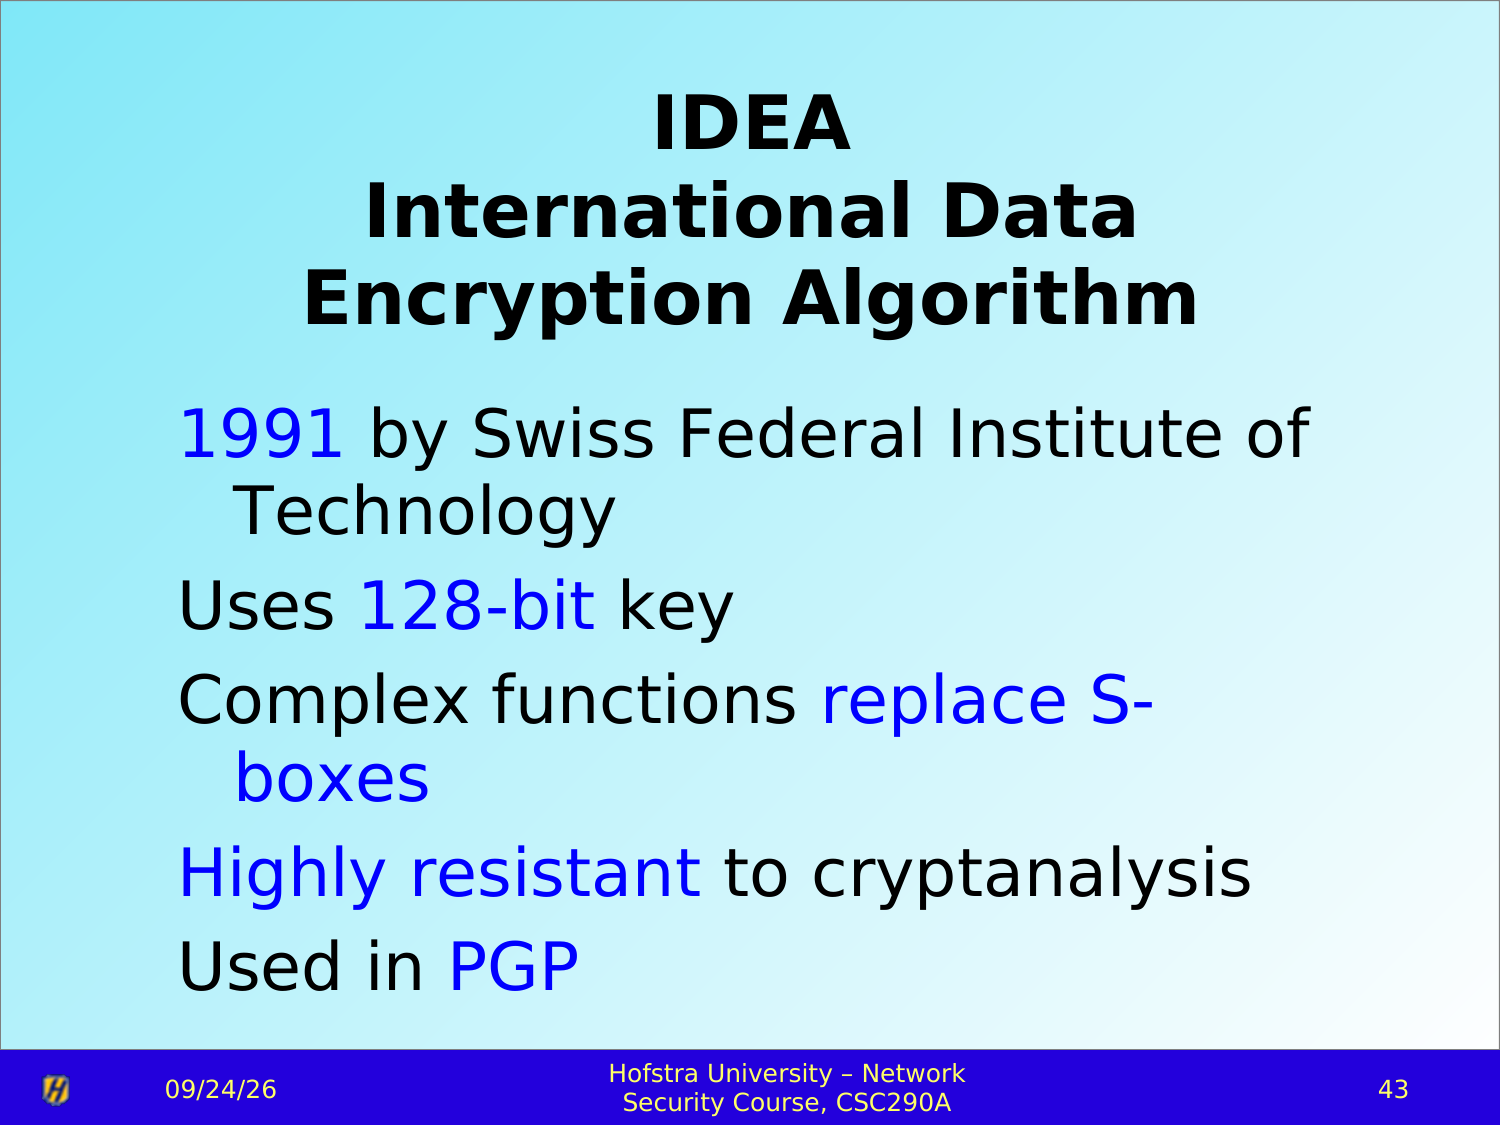

# IDEA International Data Encryption Algorithm
1991 by Swiss Federal Institute of Technology
Uses 128-bit key
Complex functions replace S-boxes
Highly resistant to cryptanalysis
Used in PGP
43